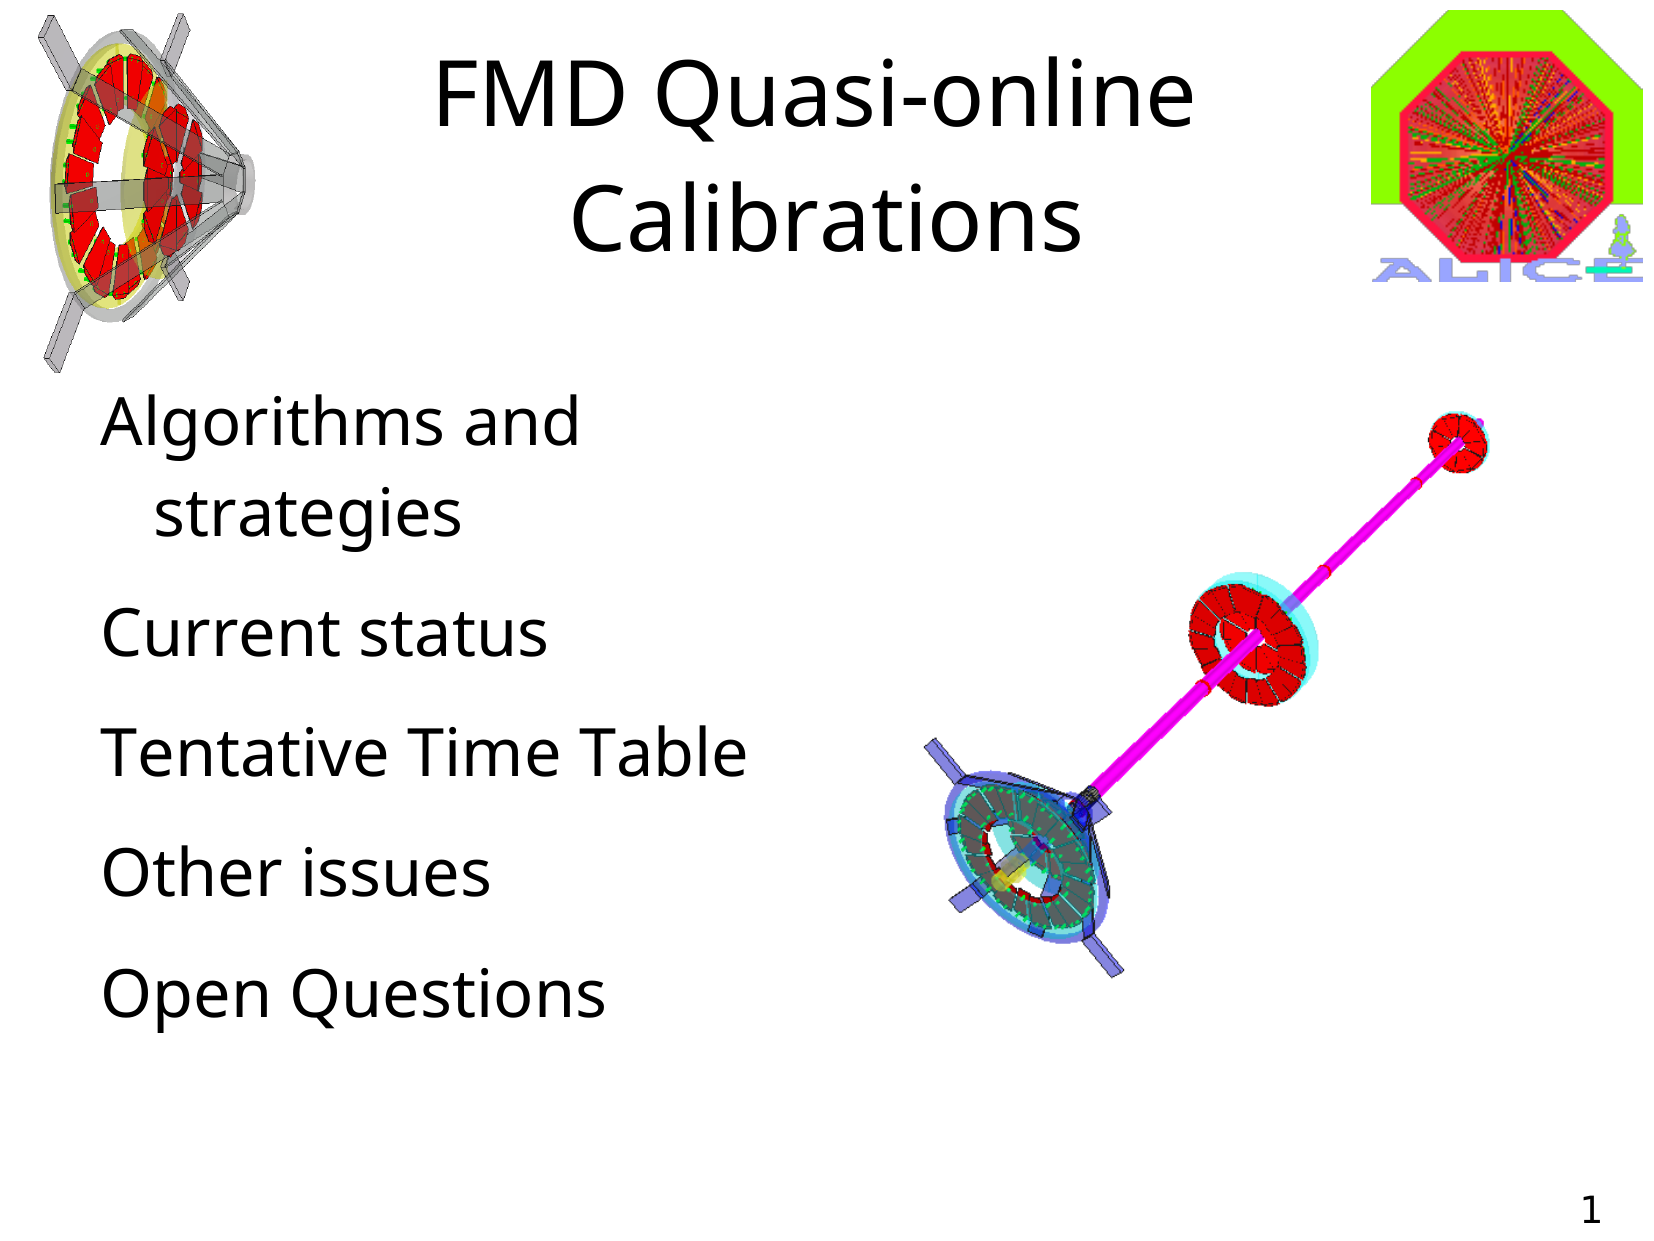

# FMD Quasi-online Calibrations
Algorithms and strategies
Current status
Tentative Time Table
Other issues
Open Questions